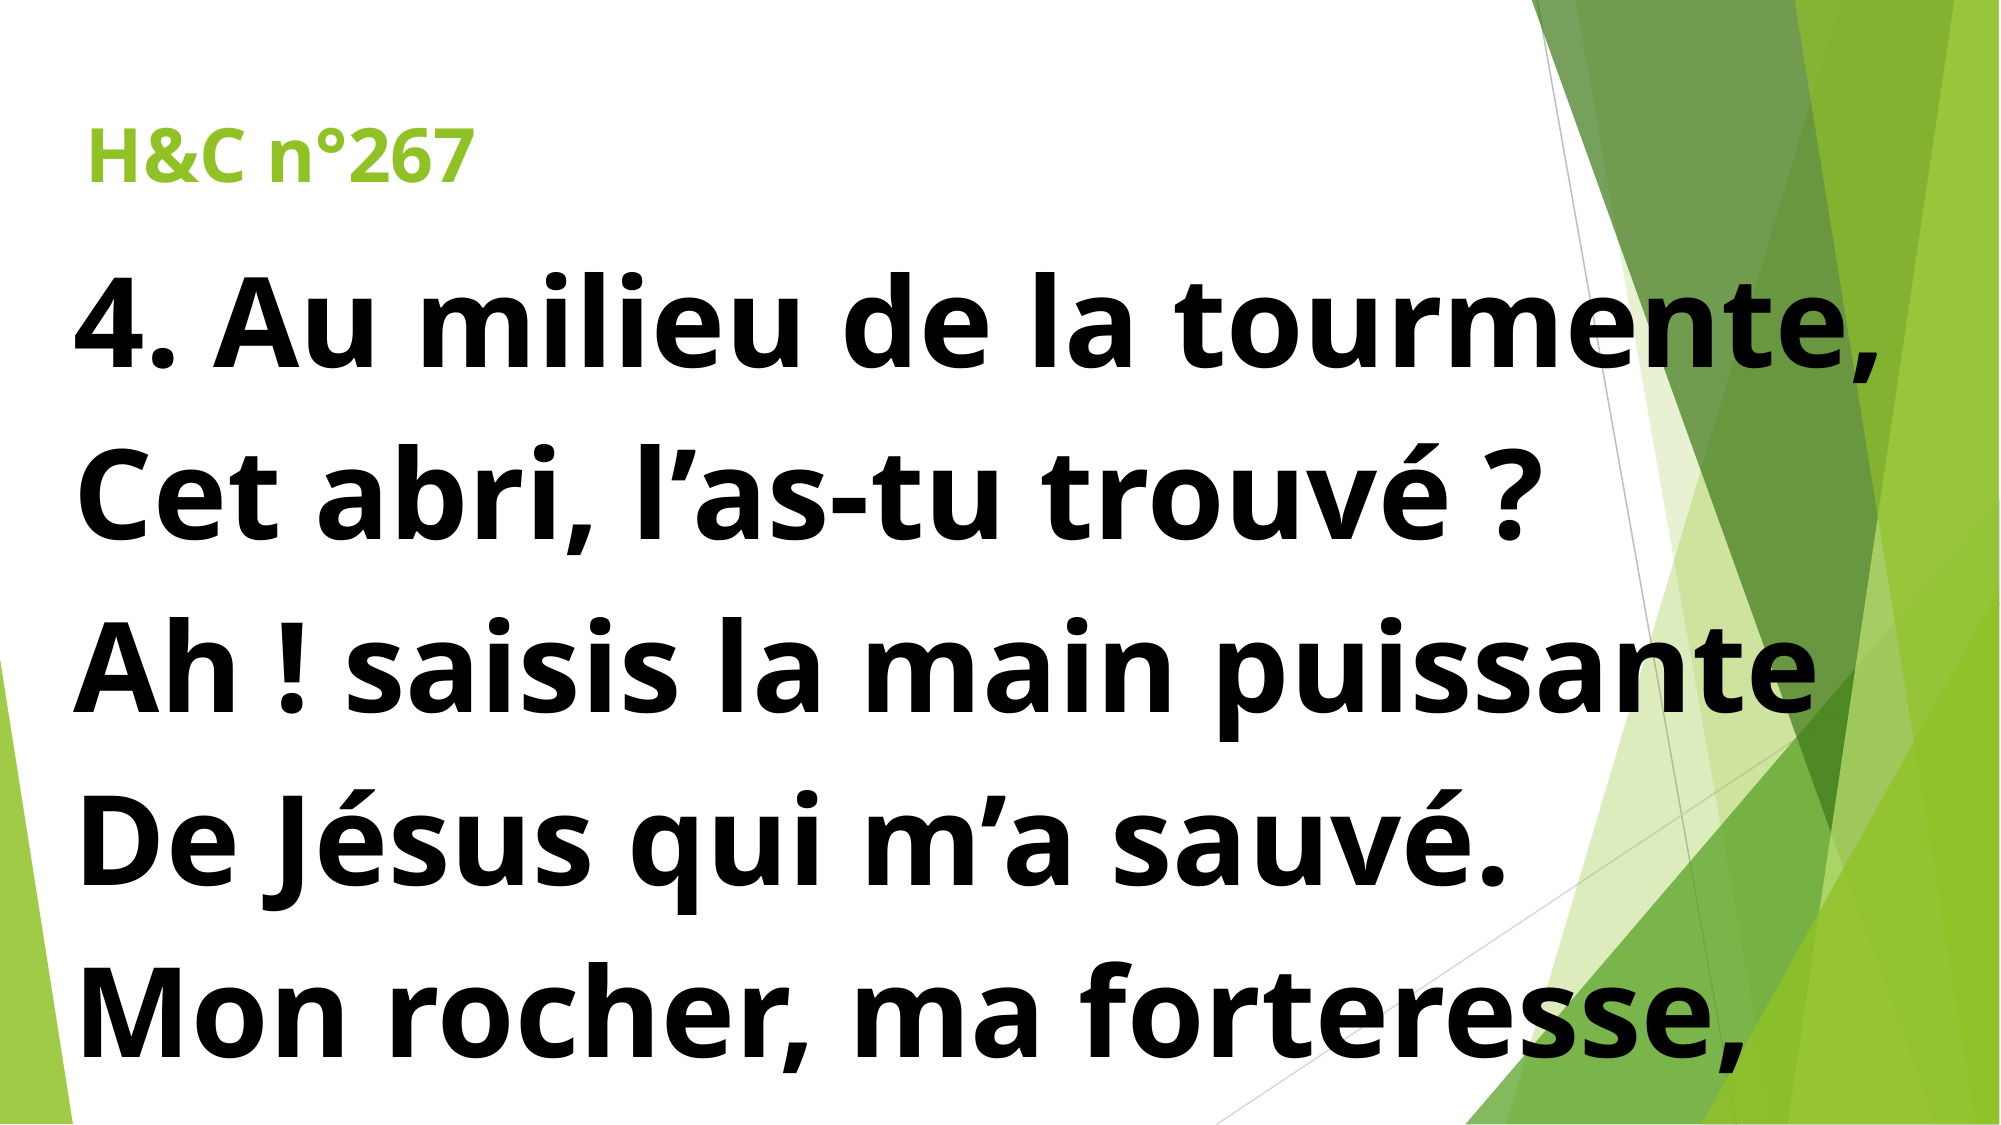

H&C n°267
4. Au milieu de la tourmente,
Cet abri, l’as-tu trouvé ?
Ah ! saisis la main puissante
De Jésus qui m’a sauvé.
Mon rocher, ma forteresse, etc.